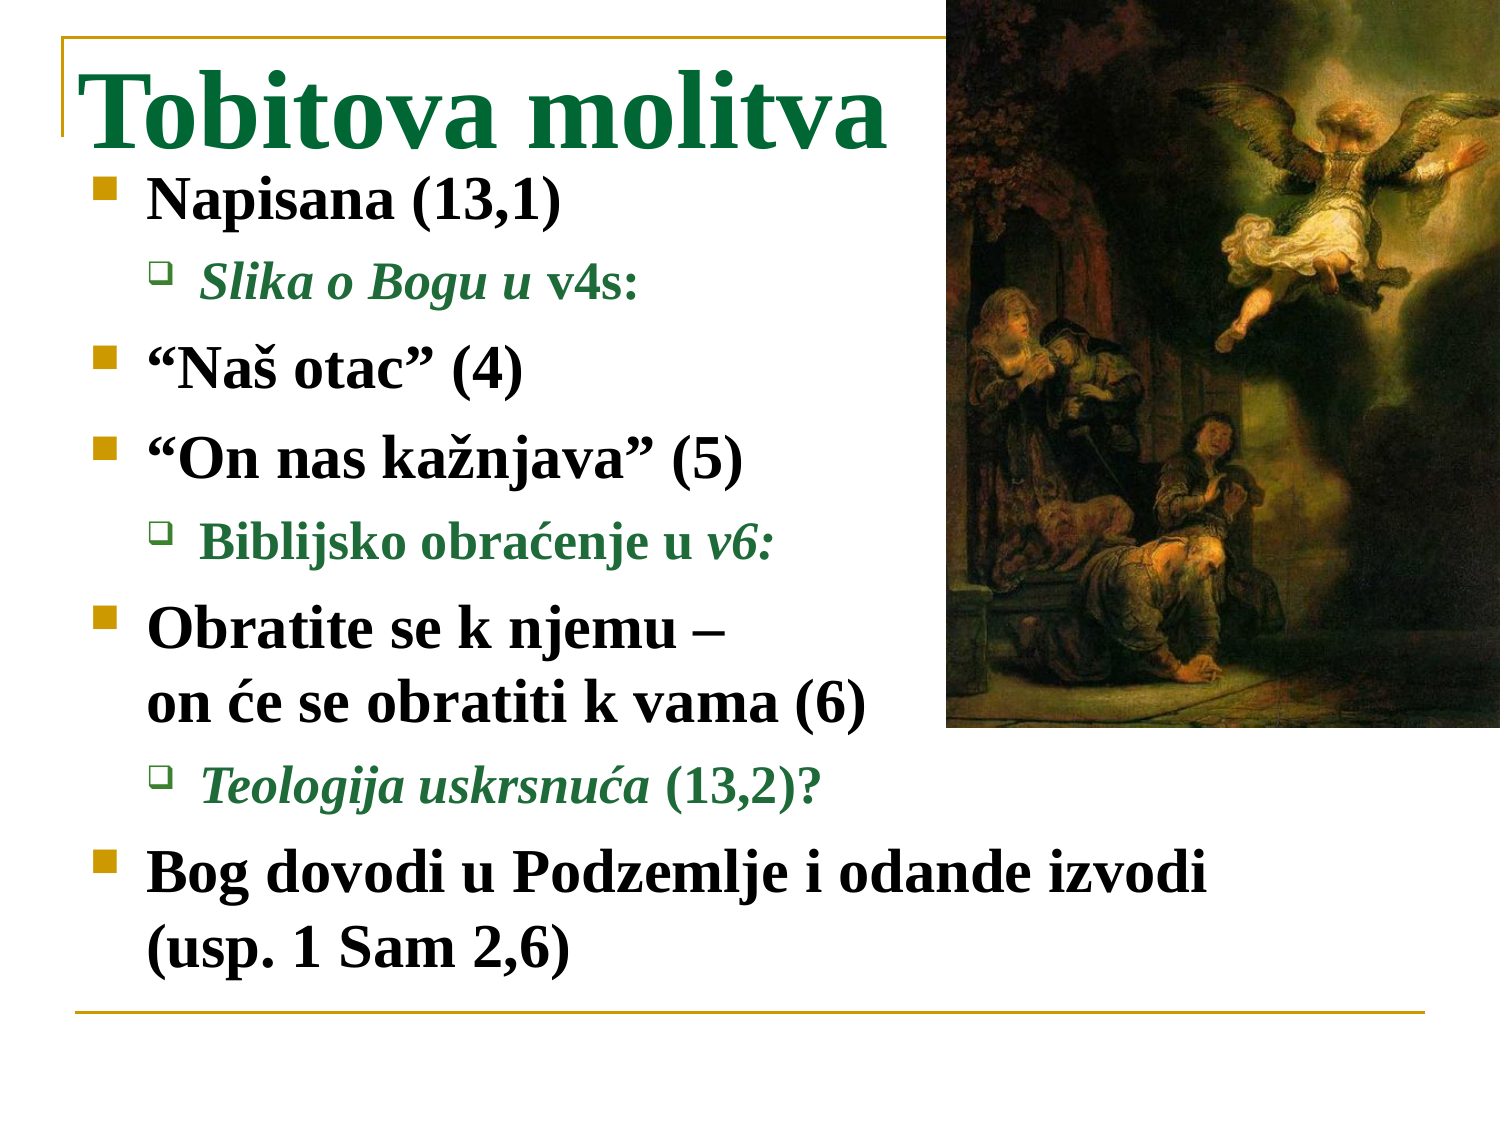

# Tobitova molitva
Napisana (13,1)
Slika o Bogu u v4s:
“Naš otac” (4)
“On nas kažnjava” (5)
Biblijsko obraćenje u v6:
Obratite se k njemu –
on će se obratiti k vama (6)
Teologija uskrsnuća (13,2)?
Bog dovodi u Podzemlje i odande izvodi
(usp. 1 Sam 2,6)